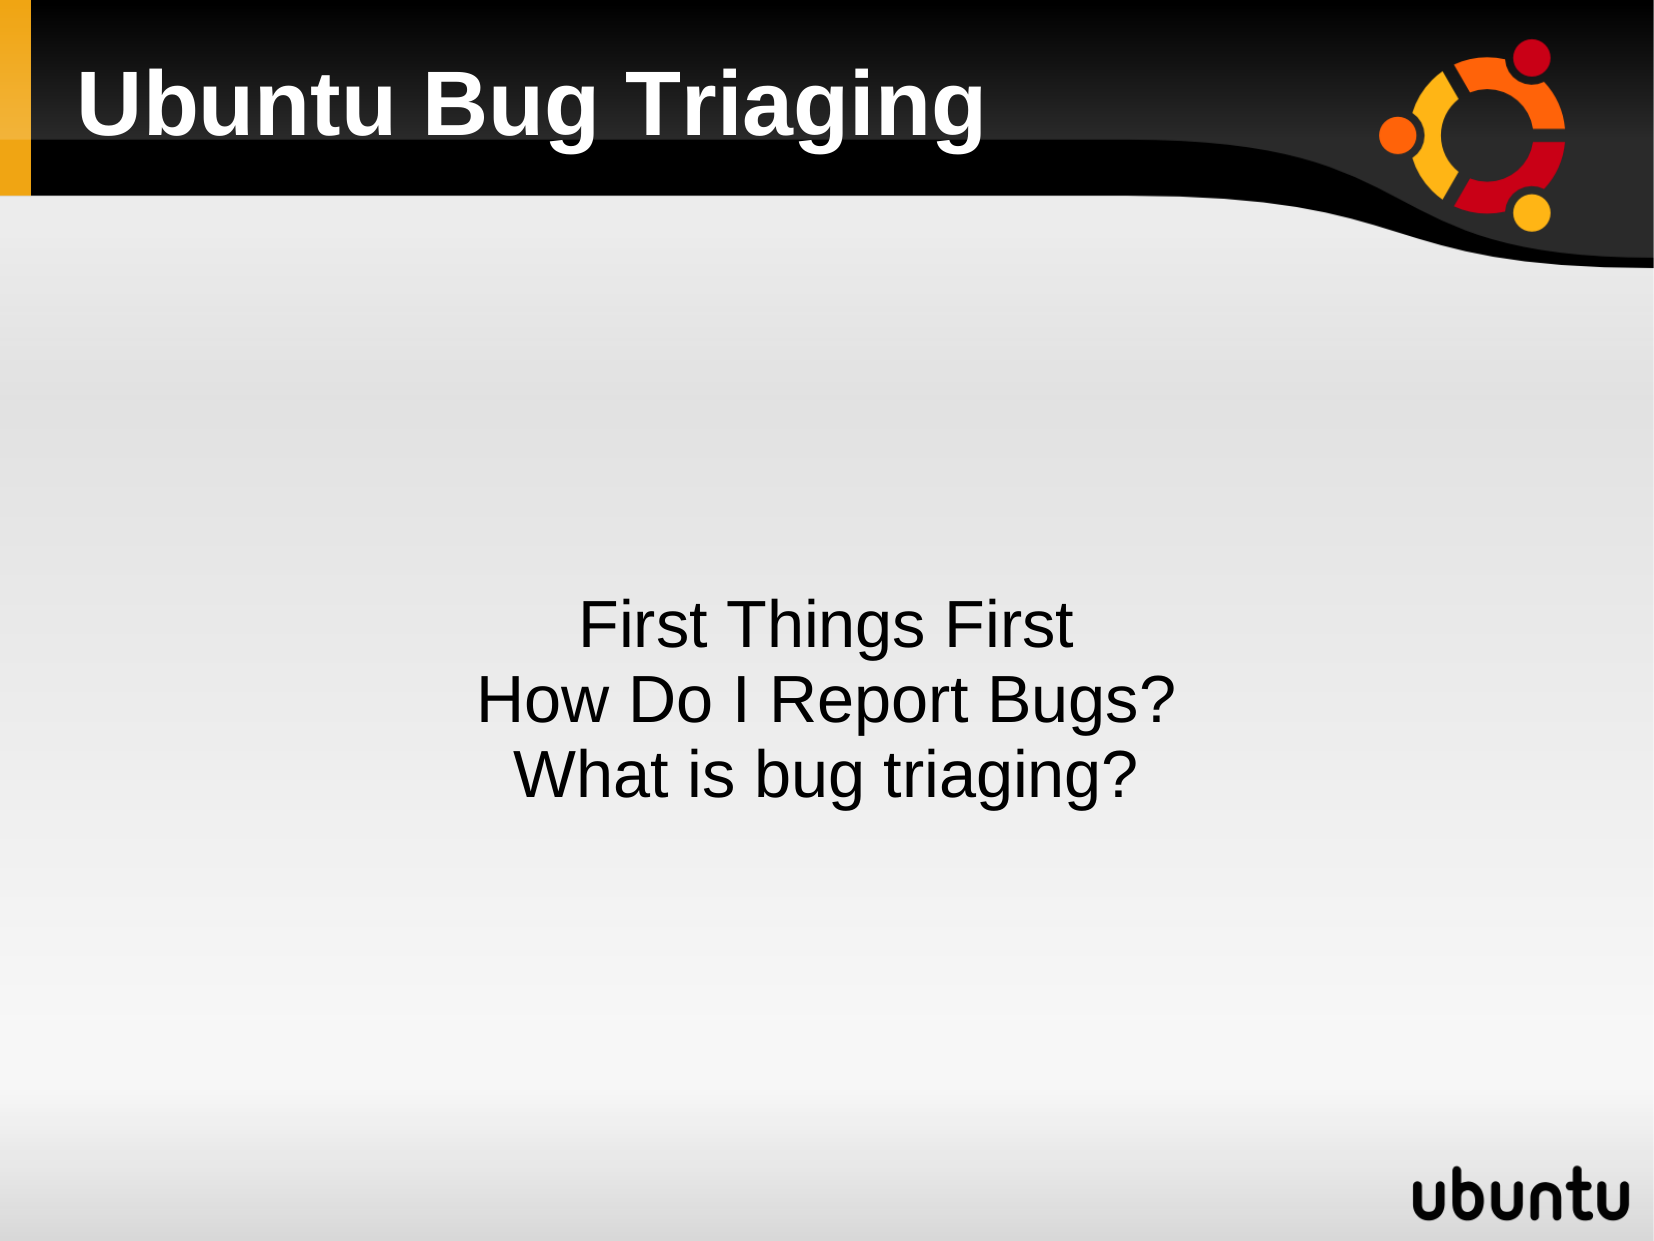

# Ubuntu Bug Triaging
First Things First
How Do I Report Bugs?
What is bug triaging?